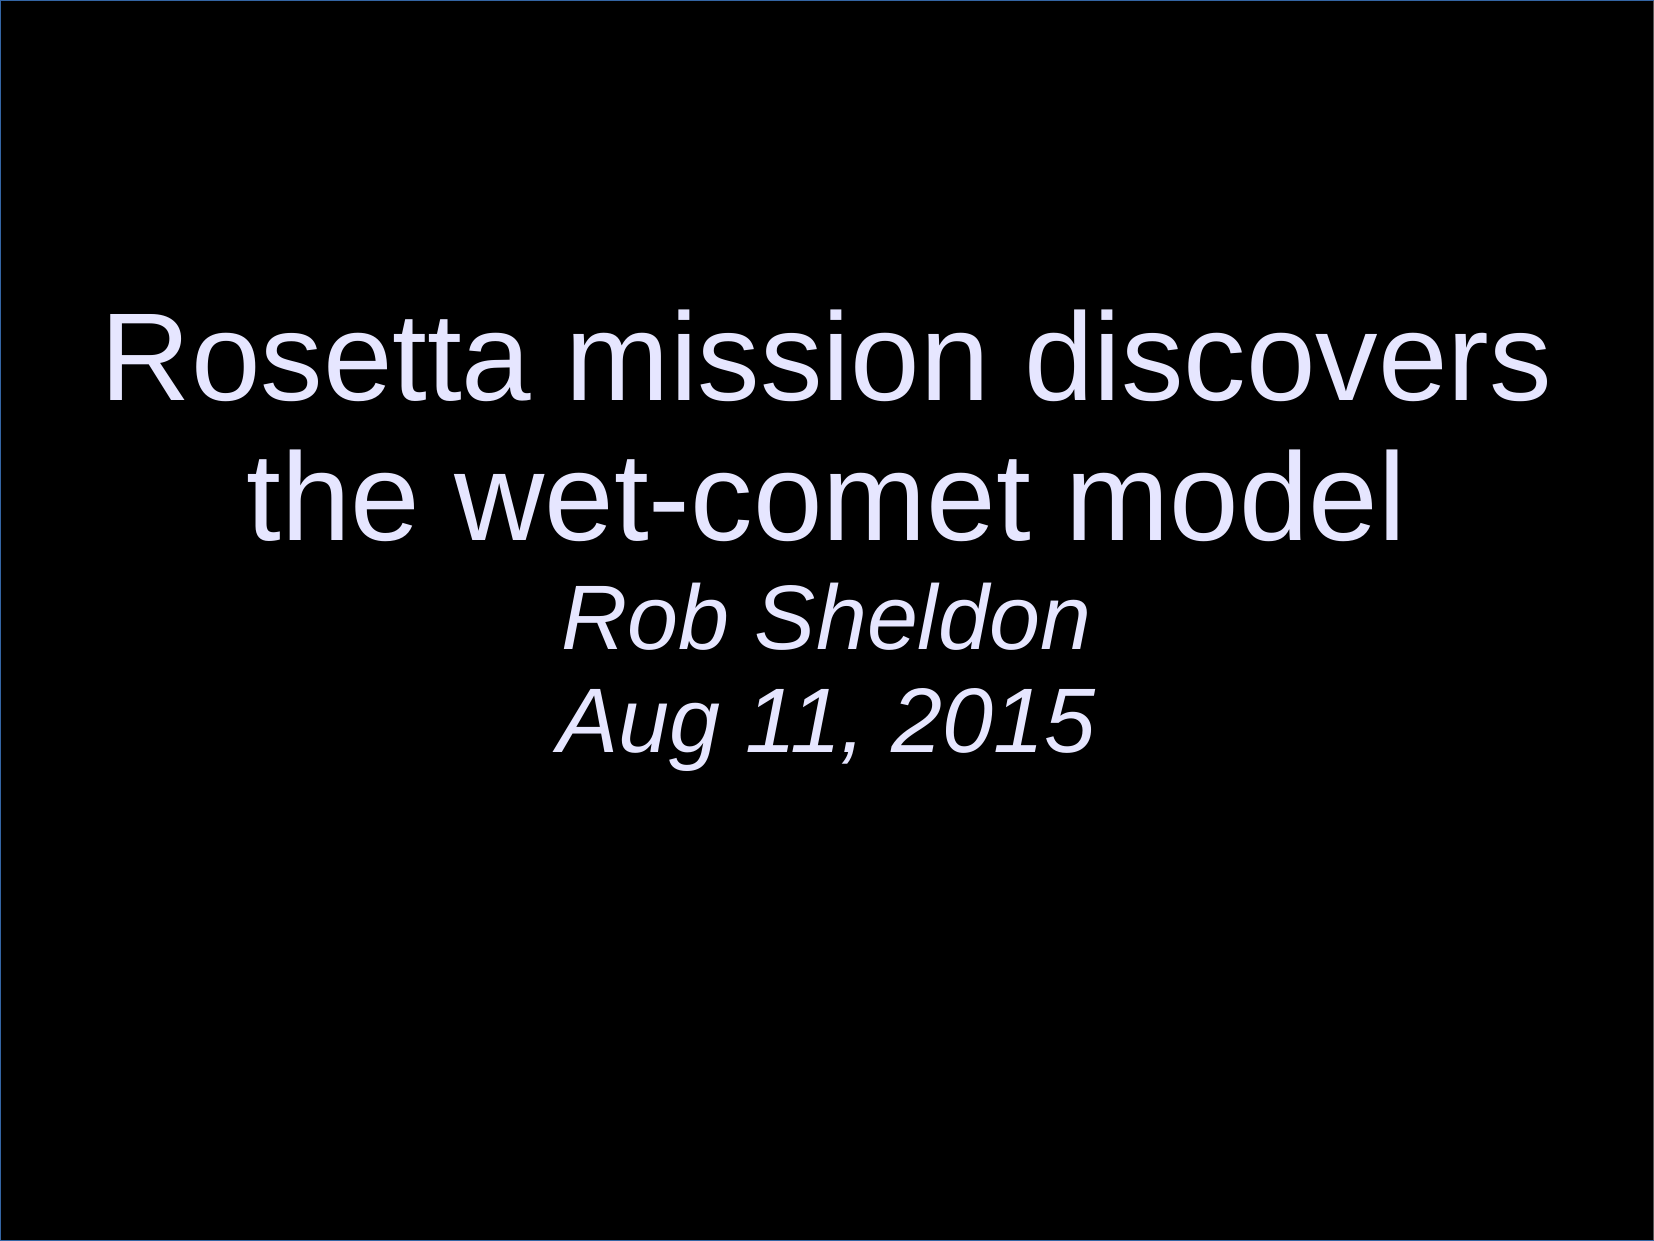

# Rosetta mission discovers the wet-comet model
Rob Sheldon
Aug 11, 2015